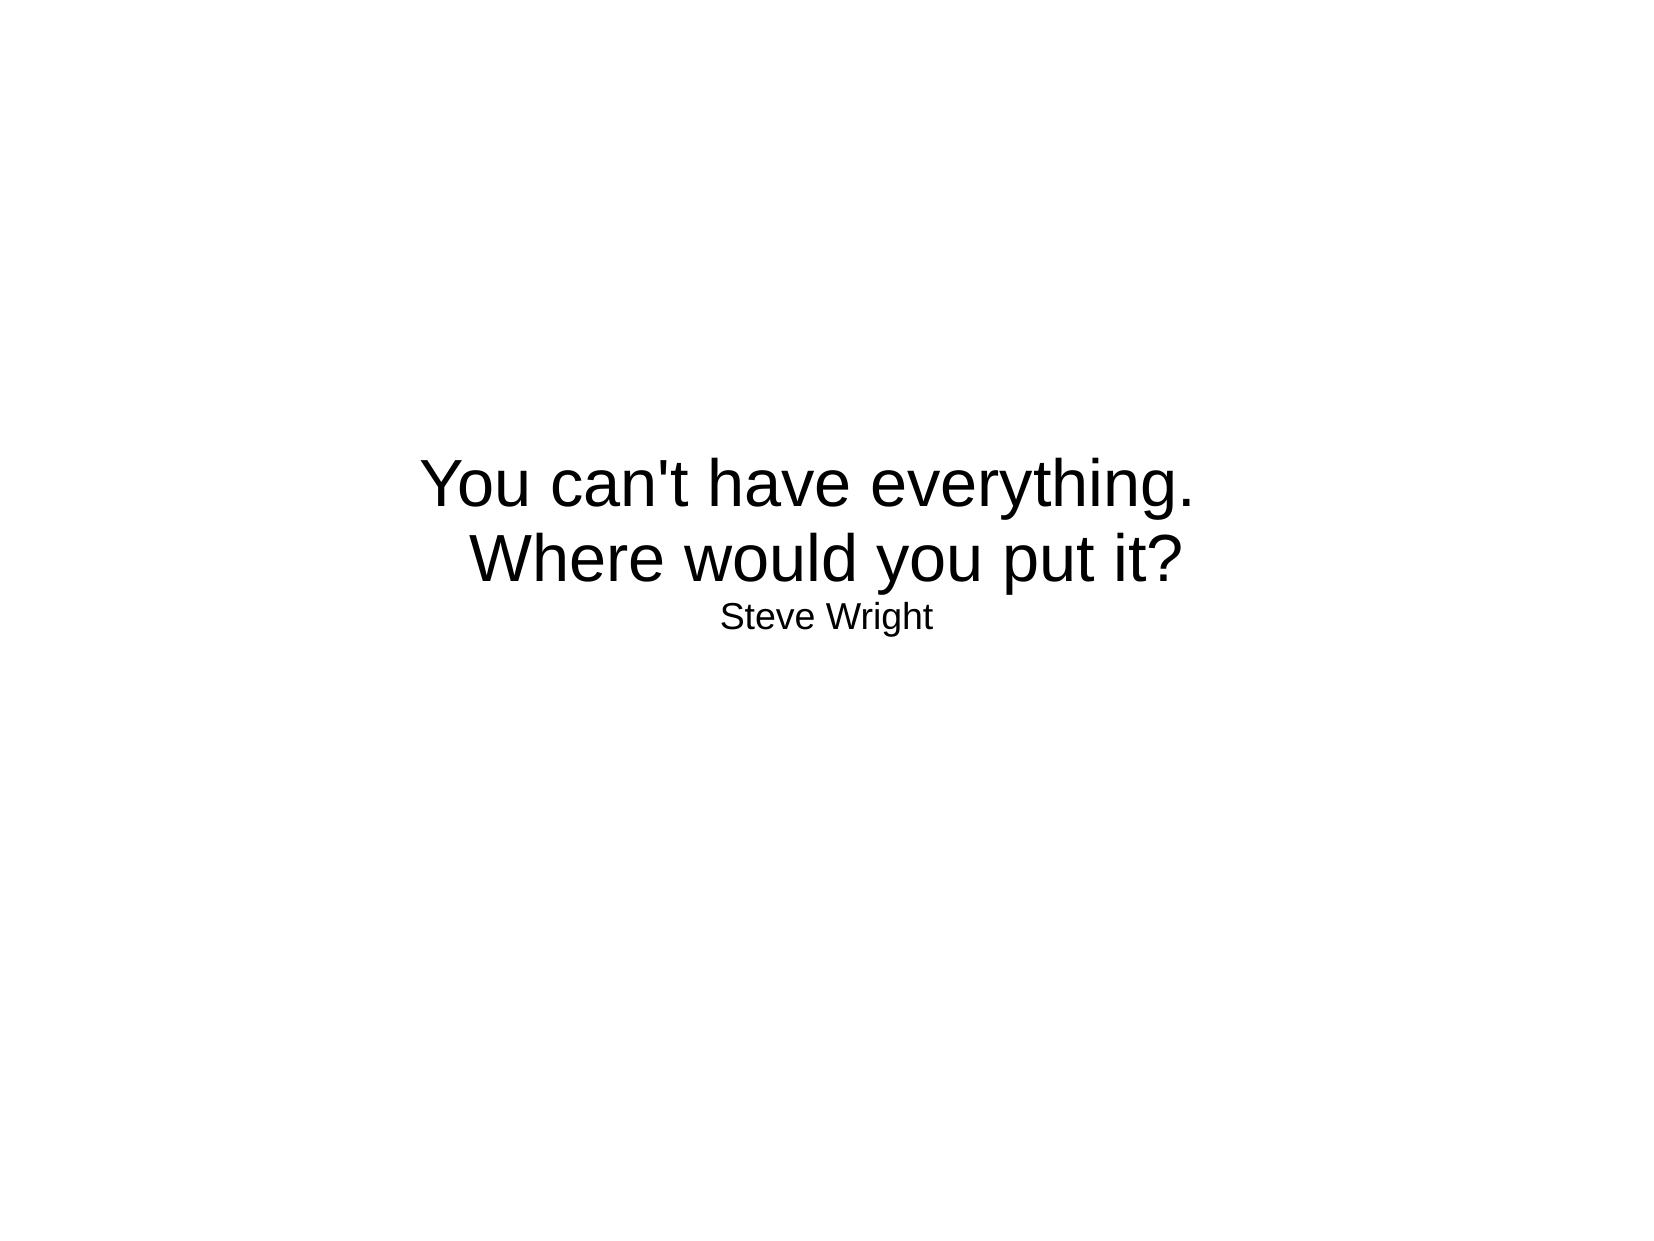

# You can't have everything.
Where would you put it?
Steve Wright